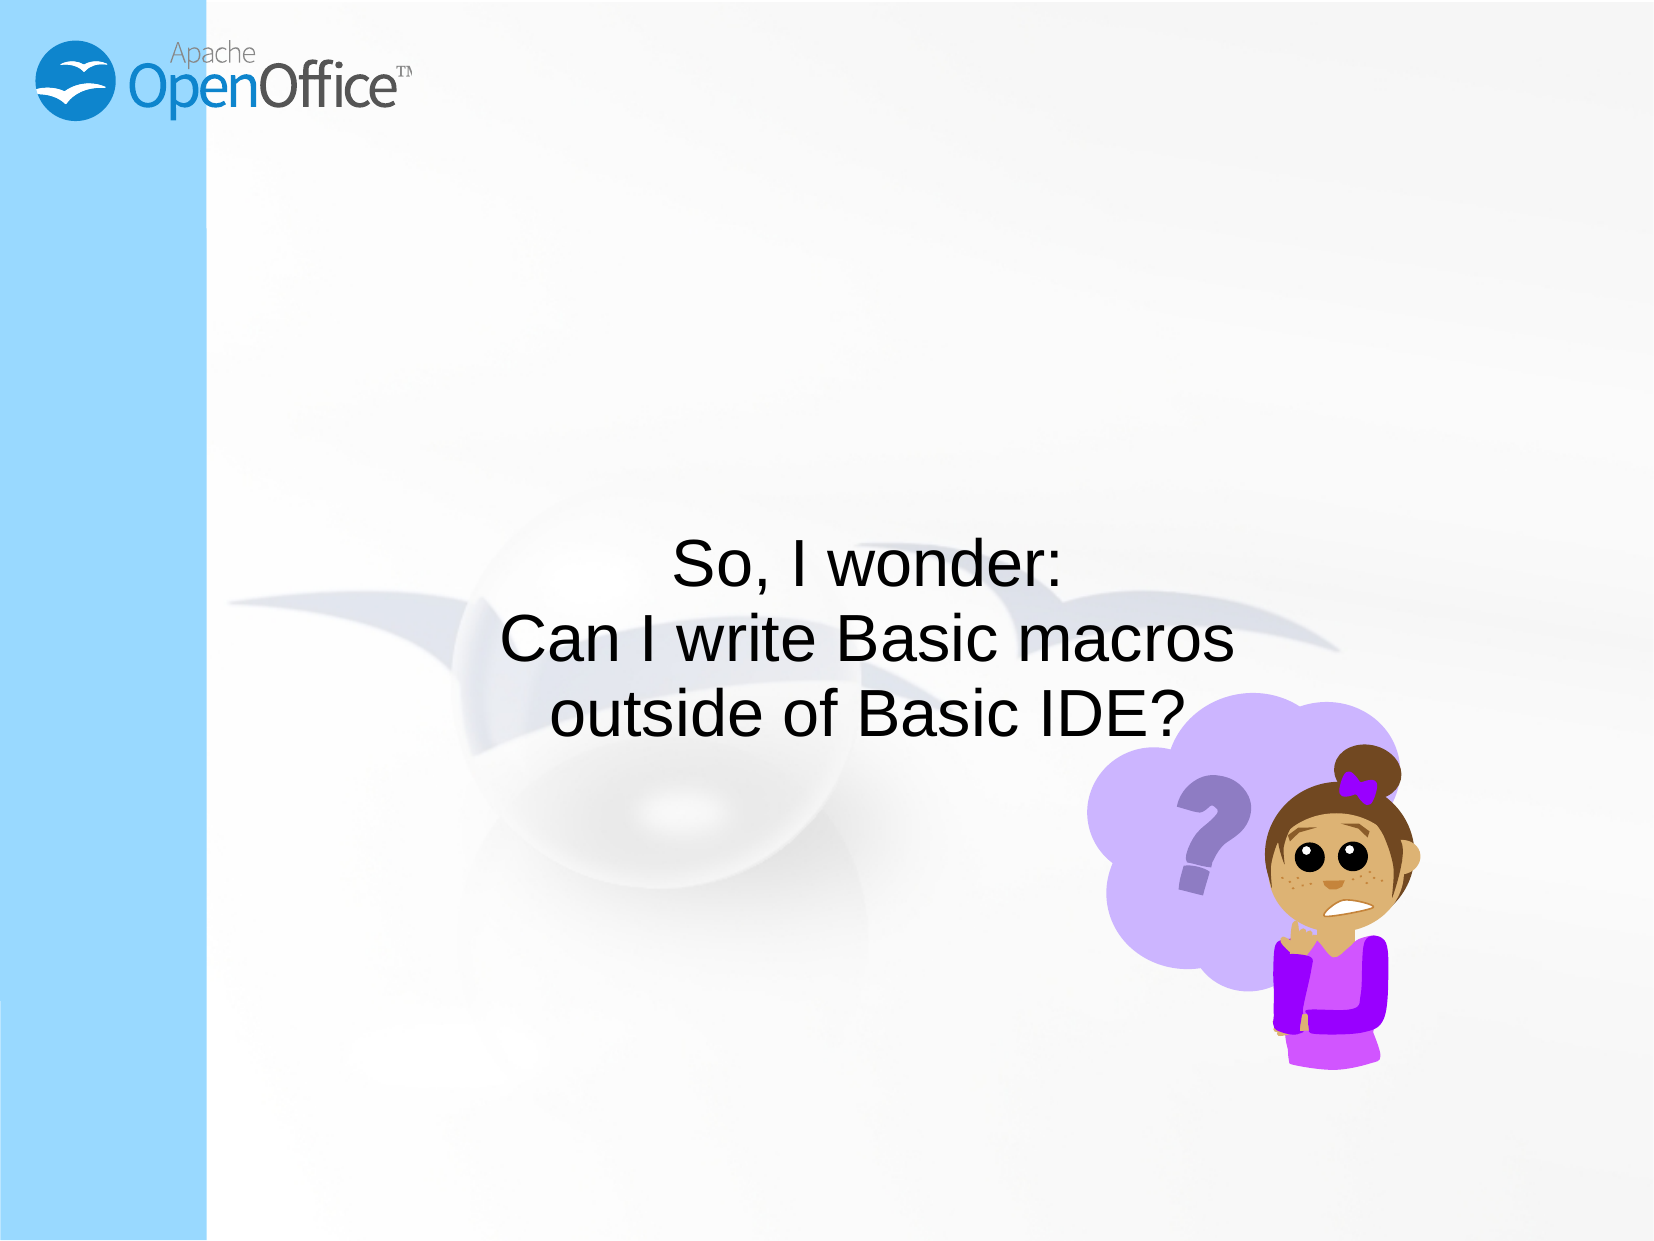

# So, I wonder:
Can I write Basic macros
outside of Basic IDE?